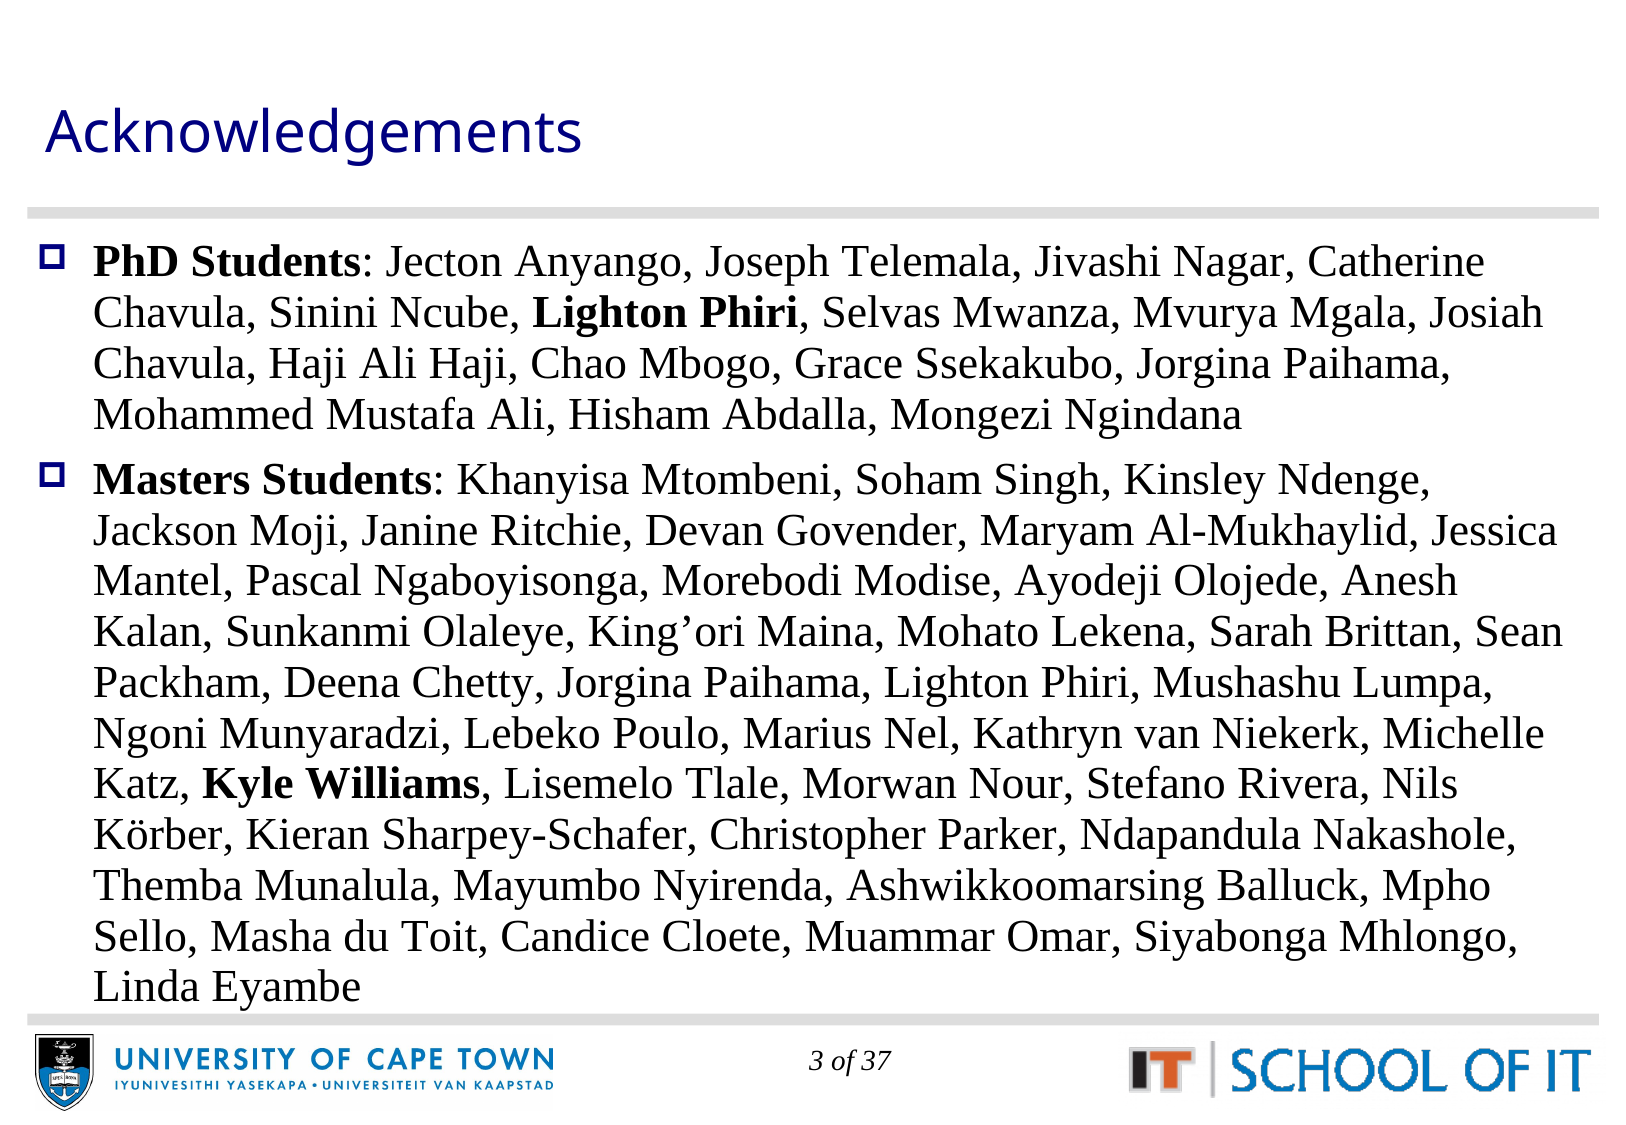

# Acknowledgements
PhD Students: Jecton Anyango, Joseph Telemala, Jivashi Nagar, Catherine Chavula, Sinini Ncube, Lighton Phiri, Selvas Mwanza, Mvurya Mgala, Josiah Chavula, Haji Ali Haji, Chao Mbogo, Grace Ssekakubo, Jorgina Paihama, Mohammed Mustafa Ali, Hisham Abdalla, Mongezi Ngindana
Masters Students: Khanyisa Mtombeni, Soham Singh, Kinsley Ndenge, Jackson Moji, Janine Ritchie, Devan Govender, Maryam Al-Mukhaylid, Jessica Mantel, Pascal Ngaboyisonga, Morebodi Modise, Ayodeji Olojede, Anesh Kalan, Sunkanmi Olaleye, King’ori Maina, Mohato Lekena, Sarah Brittan, Sean Packham, Deena Chetty, Jorgina Paihama, Lighton Phiri, Mushashu Lumpa, Ngoni Munyaradzi, Lebeko Poulo, Marius Nel, Kathryn van Niekerk, Michelle Katz, Kyle Williams, Lisemelo Tlale, Morwan Nour, Stefano Rivera, Nils Körber, Kieran Sharpey-Schafer, Christopher Parker, Ndapandula Nakashole, Themba Munalula, Mayumbo Nyirenda, Ashwikkoomarsing Balluck, Mpho Sello, Masha du Toit, Candice Cloete, Muammar Omar, Siyabonga Mhlongo, Linda Eyambe
3